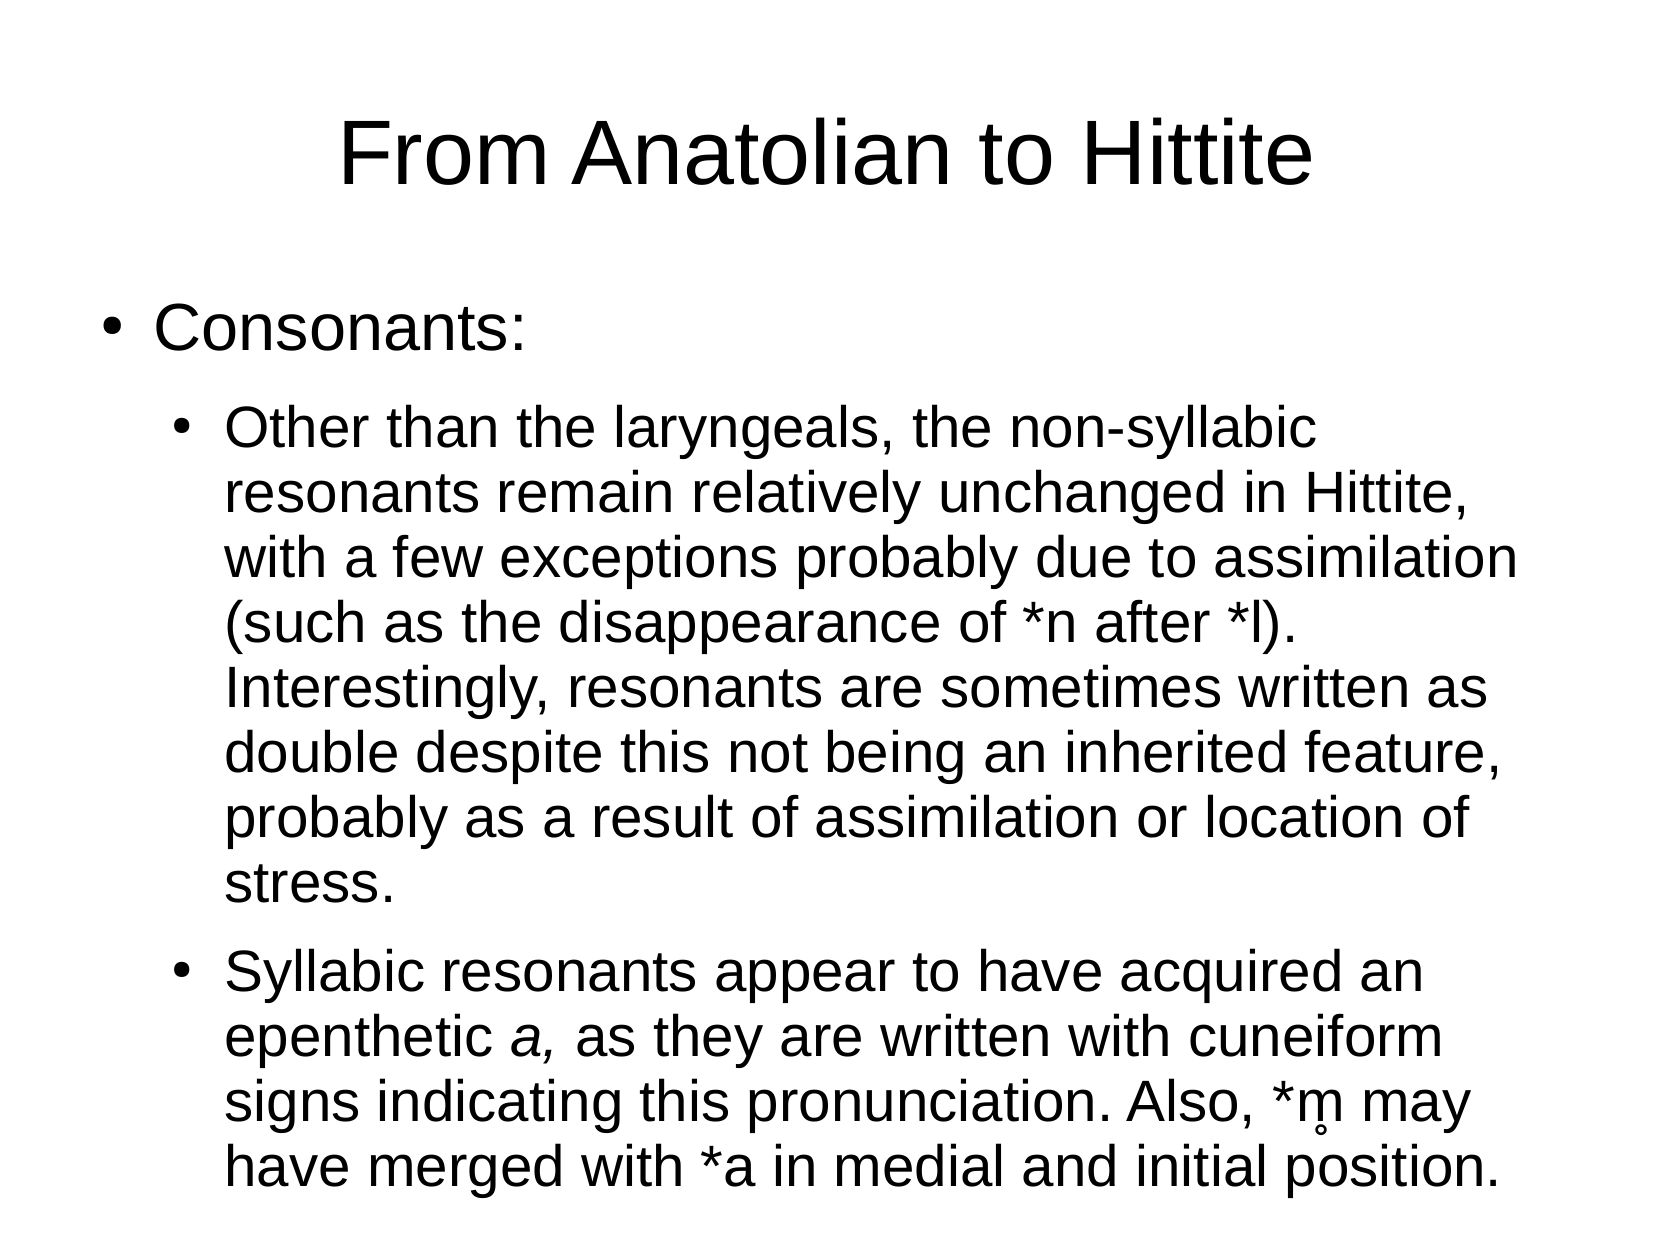

# From Anatolian to Hittite
Consonants:
Other than the laryngeals, the non-syllabic resonants remain relatively unchanged in Hittite, with a few exceptions probably due to assimilation (such as the disappearance of *n after *l). Interestingly, resonants are sometimes written as double despite this not being an inherited feature, probably as a result of assimilation or location of stress.
Syllabic resonants appear to have acquired an epenthetic a, as they are written with cuneiform signs indicating this pronunciation. Also, *m̥ may have merged with *a in medial and initial position.